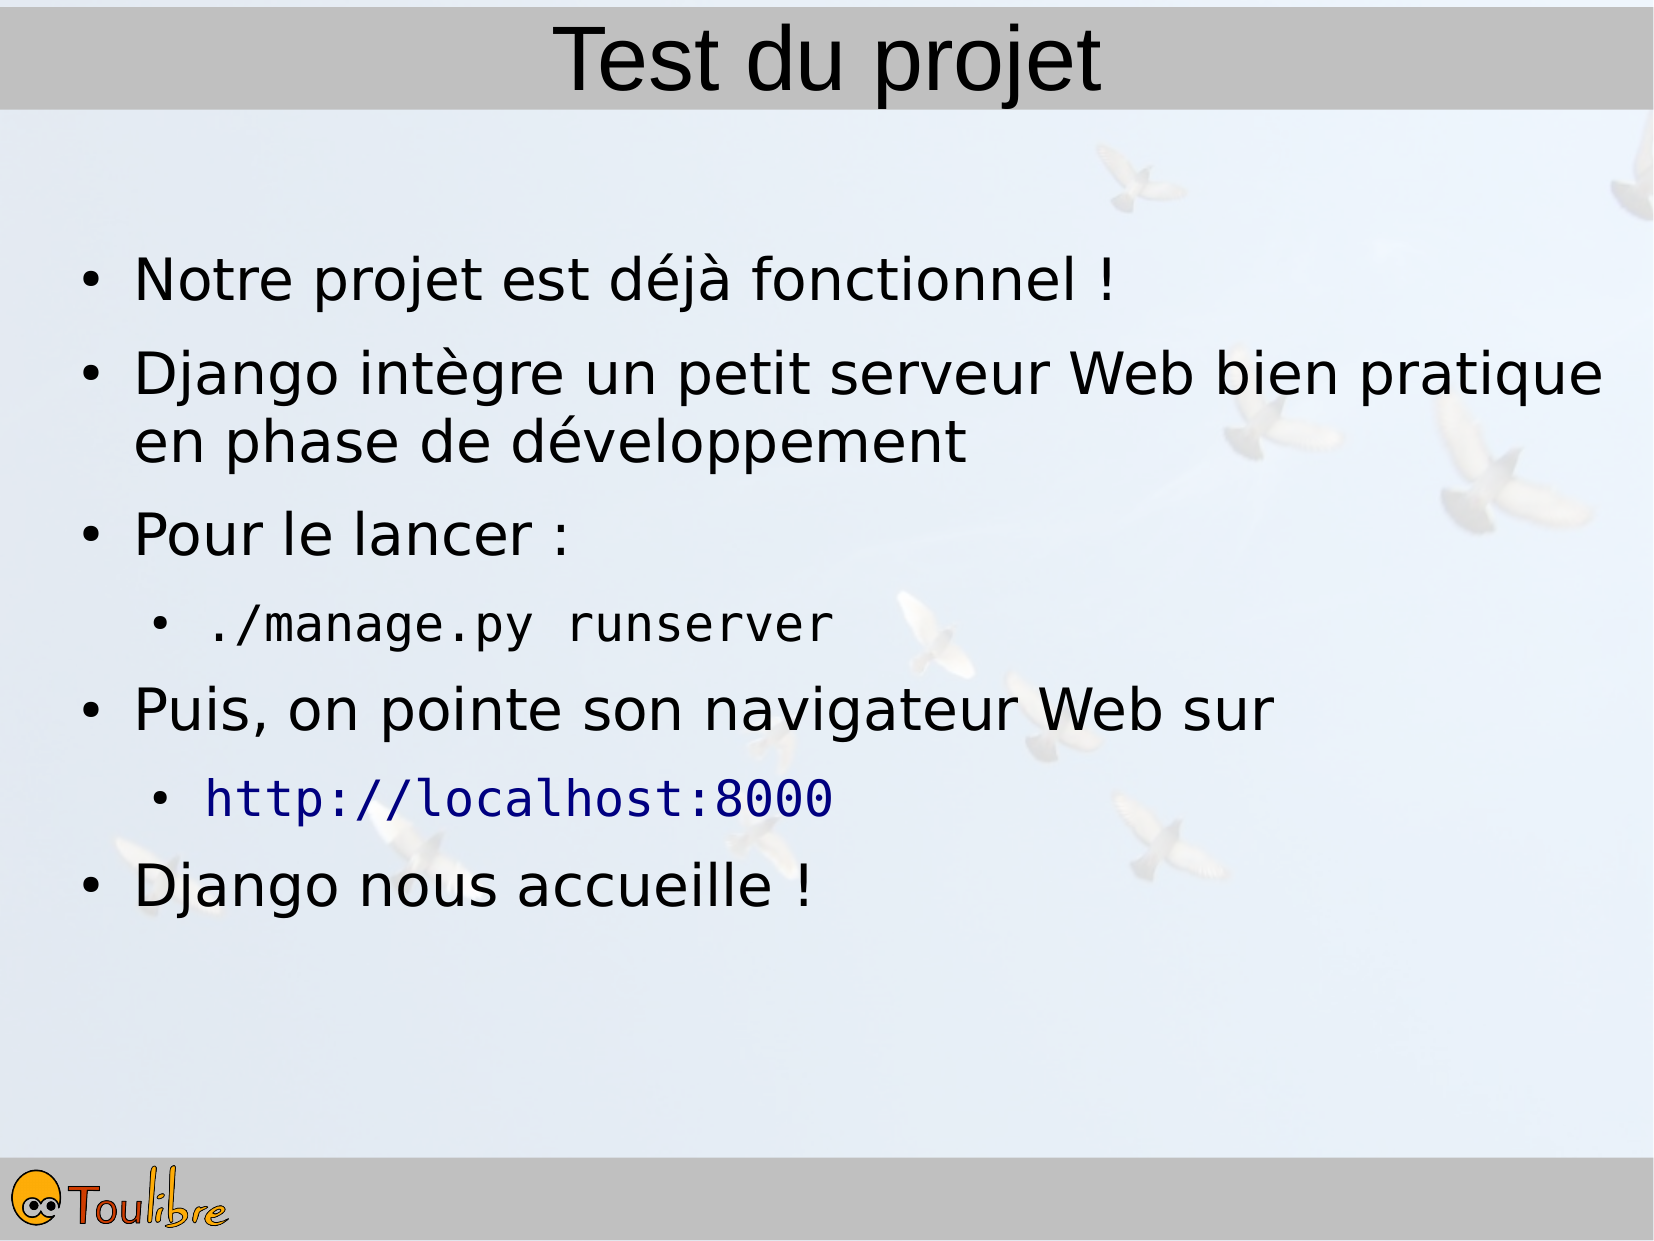

# Test du projet
Notre projet est déjà fonctionnel !
Django intègre un petit serveur Web bien pratique en phase de développement
Pour le lancer :
./manage.py runserver
Puis, on pointe son navigateur Web sur
http://localhost:8000
Django nous accueille !